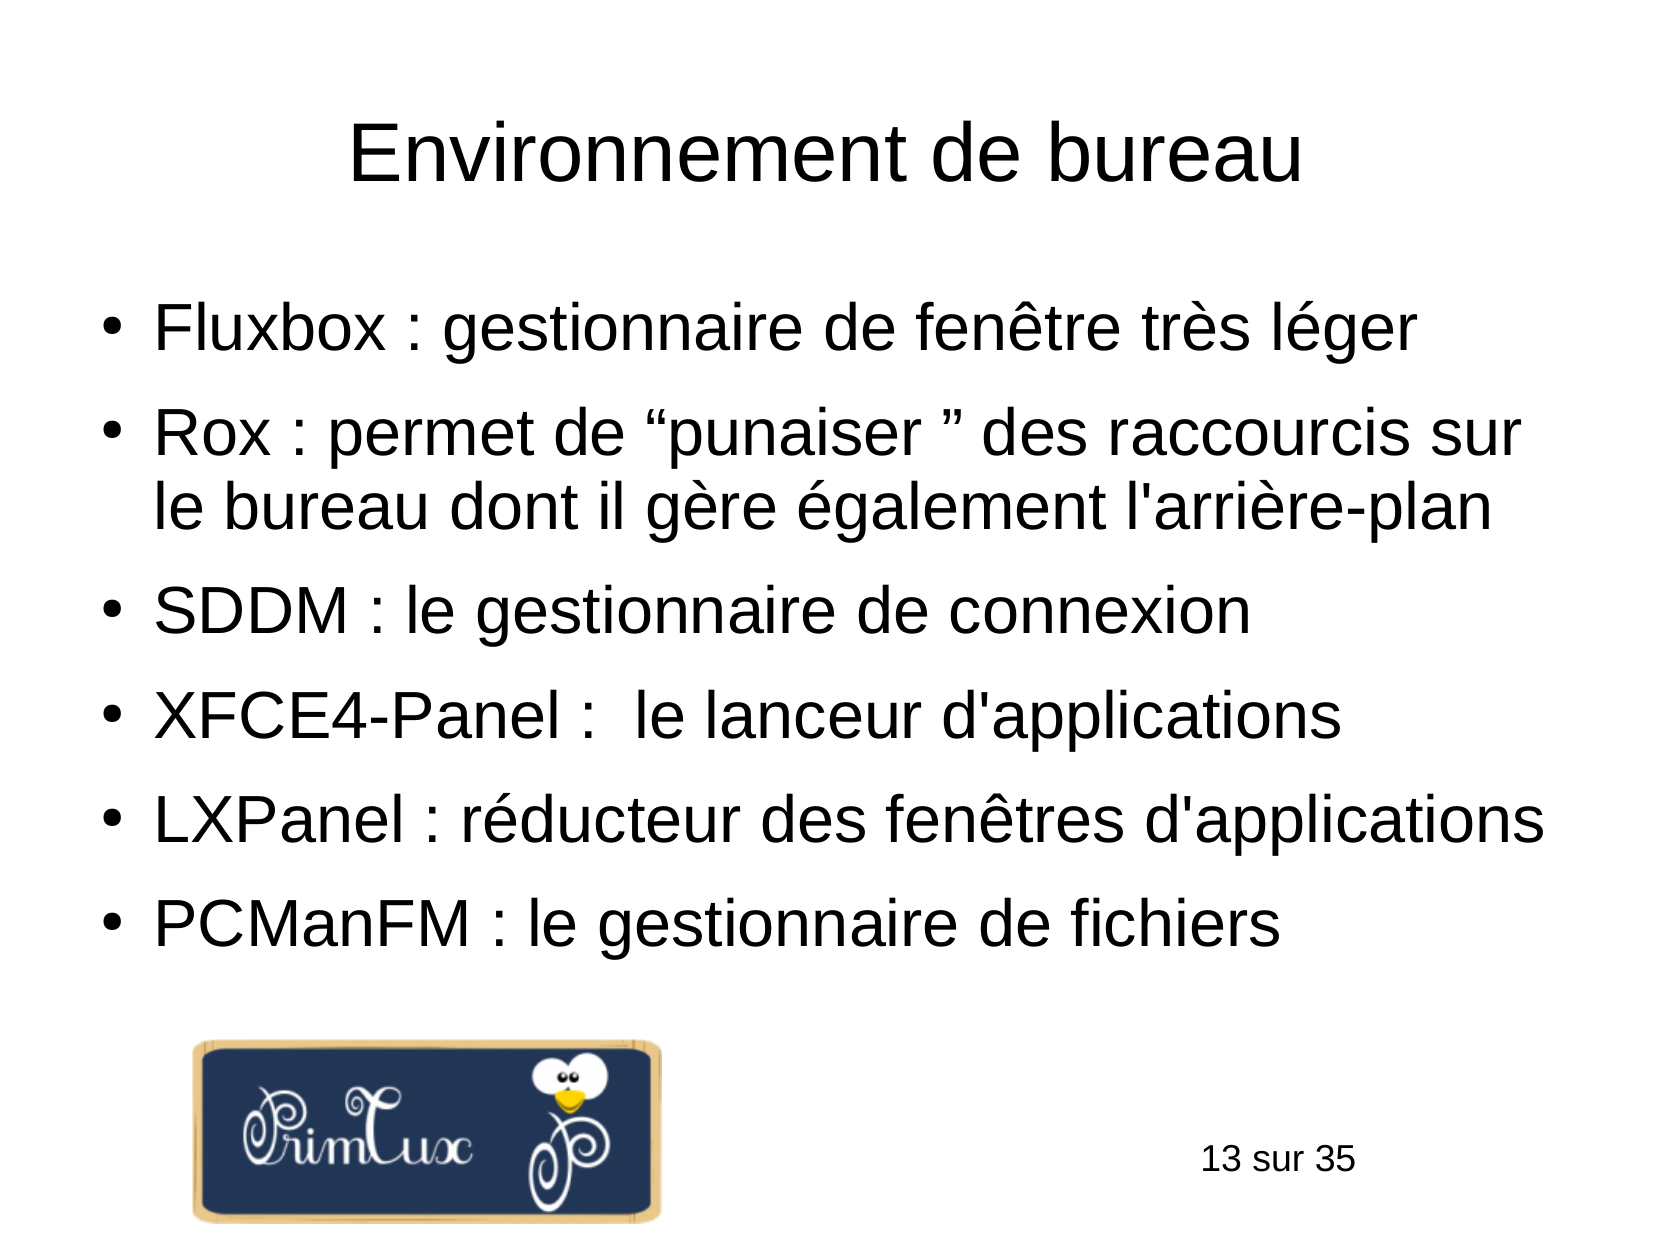

# Environnement de bureau
Fluxbox : gestionnaire de fenêtre très léger
Rox : permet de “punaiser ” des raccourcis sur le bureau dont il gère également l'arrière-plan
SDDM : le gestionnaire de connexion
XFCE4-Panel : le lanceur d'applications
LXPanel : réducteur des fenêtres d'applications
PCManFM : le gestionnaire de fichiers